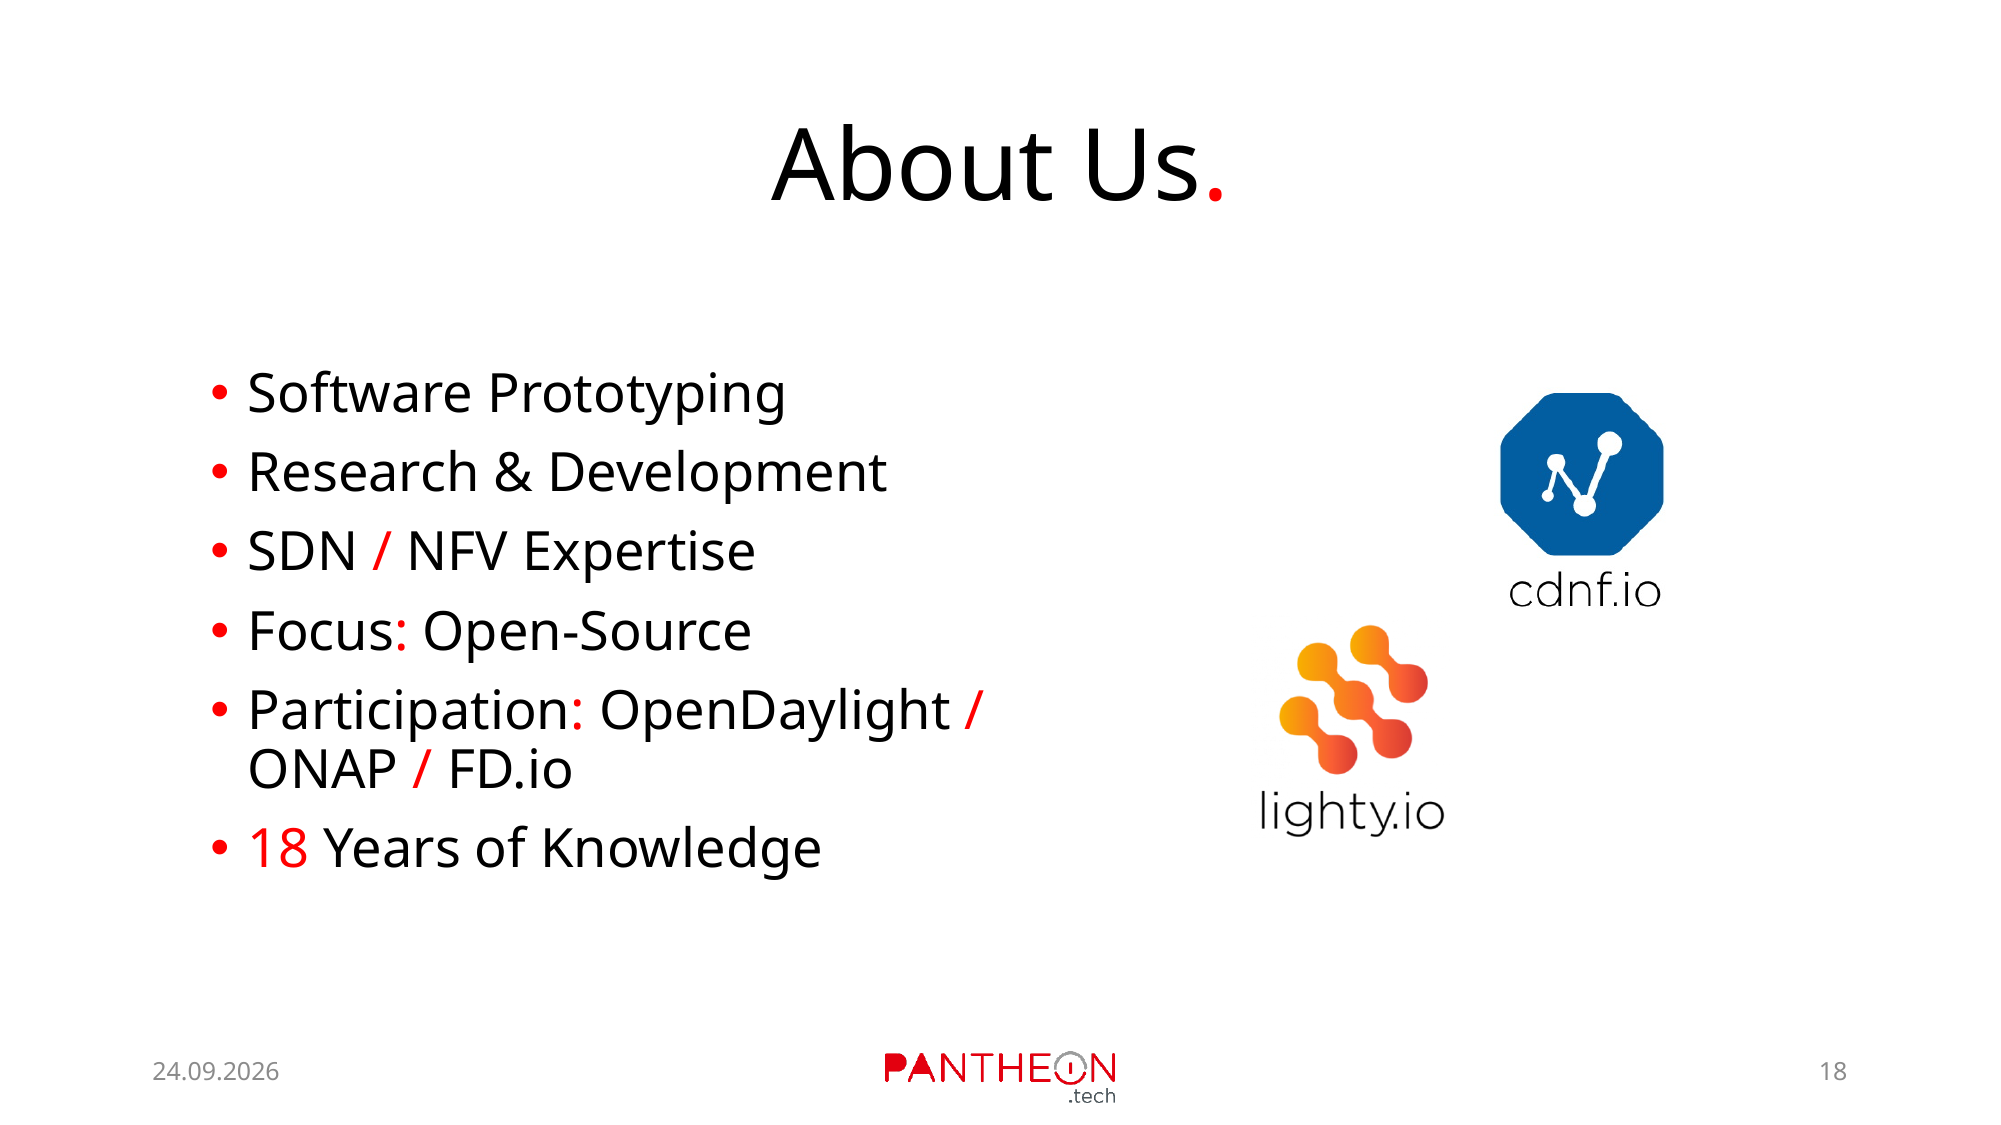

# About Us.
Software Prototyping
Research & Development
SDN / NFV Expertise
Focus: Open-Source
Participation: OpenDaylight / ONAP / FD.io
18 Years of Knowledge